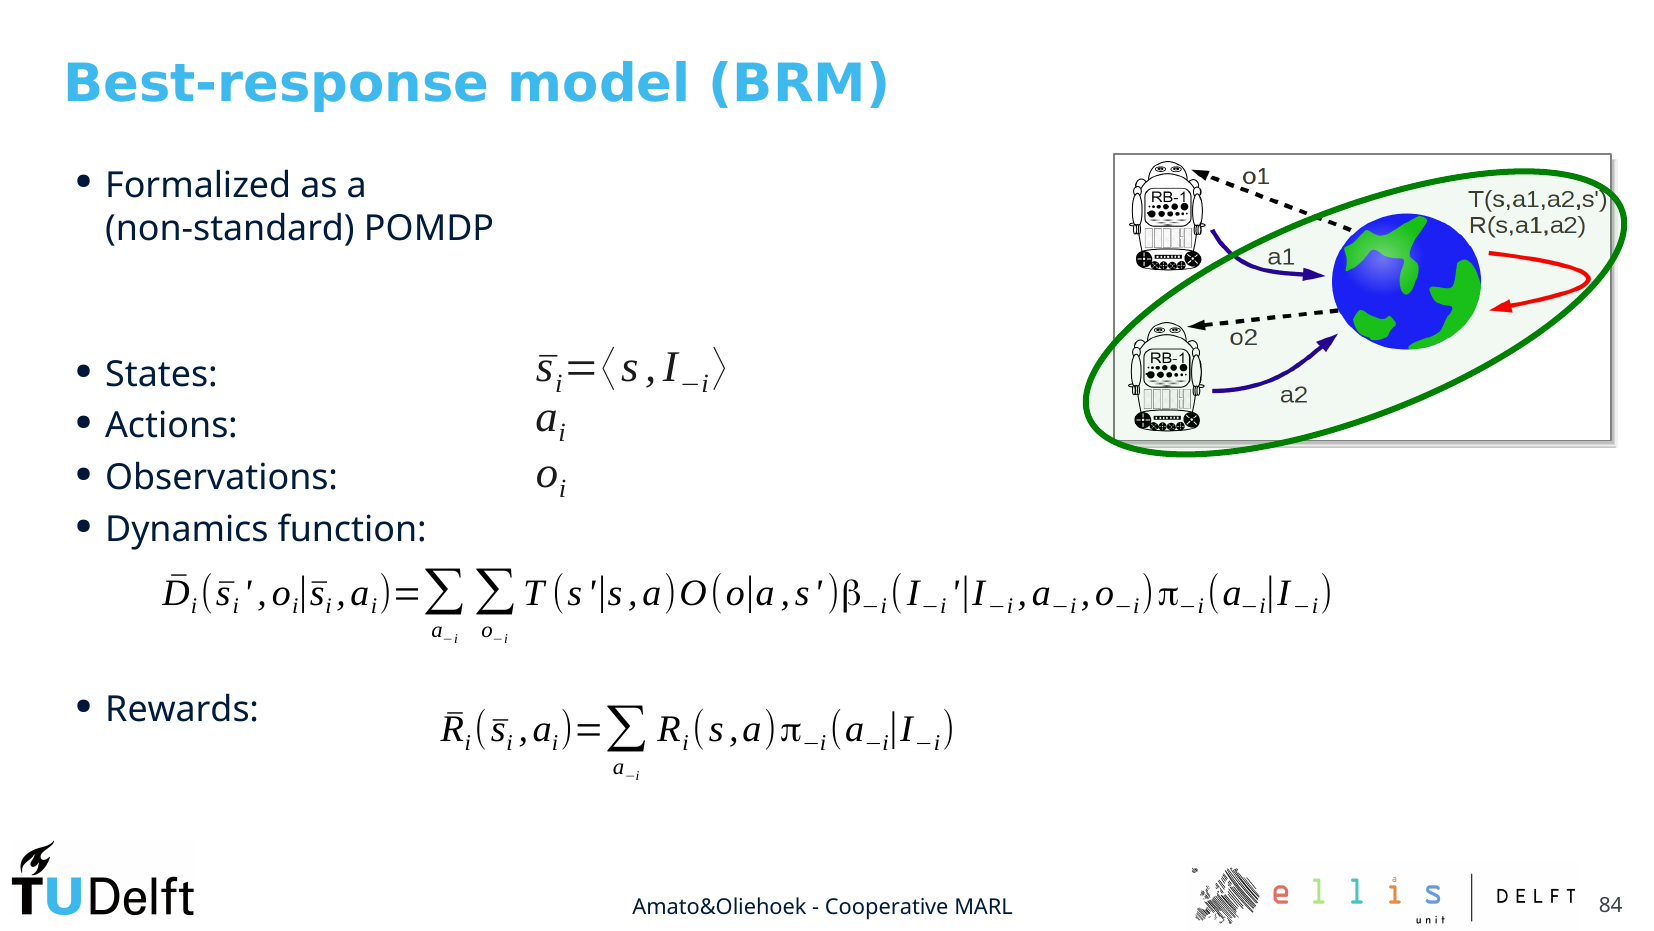

# Best-response model (BRM)
Formalized as a
(non-standard) POMDP
States:
Actions:
Observations:
Dynamics function:
Rewards:
Amato&Oliehoek - Cooperative MARL